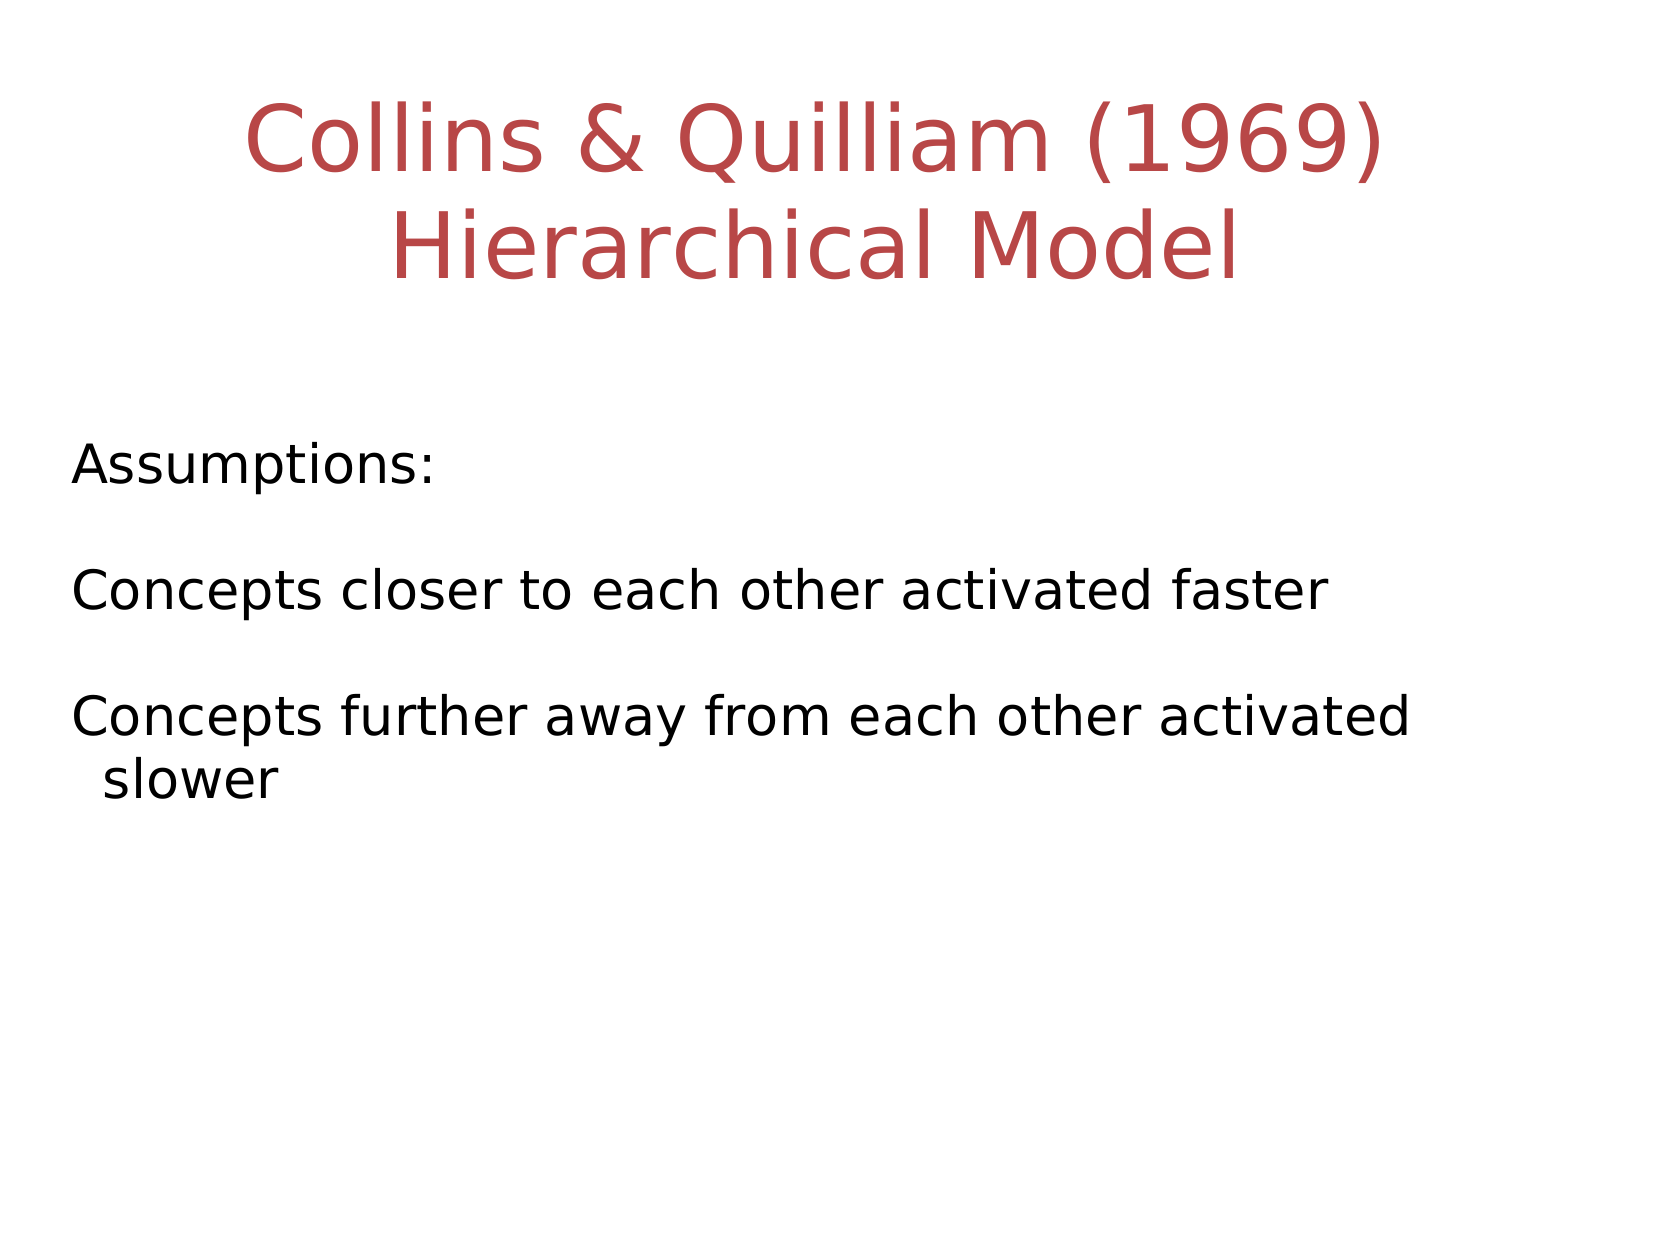

# Collins & Quilliam (1969) Hierarchical Model
Assumptions:
Concepts closer to each other activated faster
Concepts further away from each other activated slower